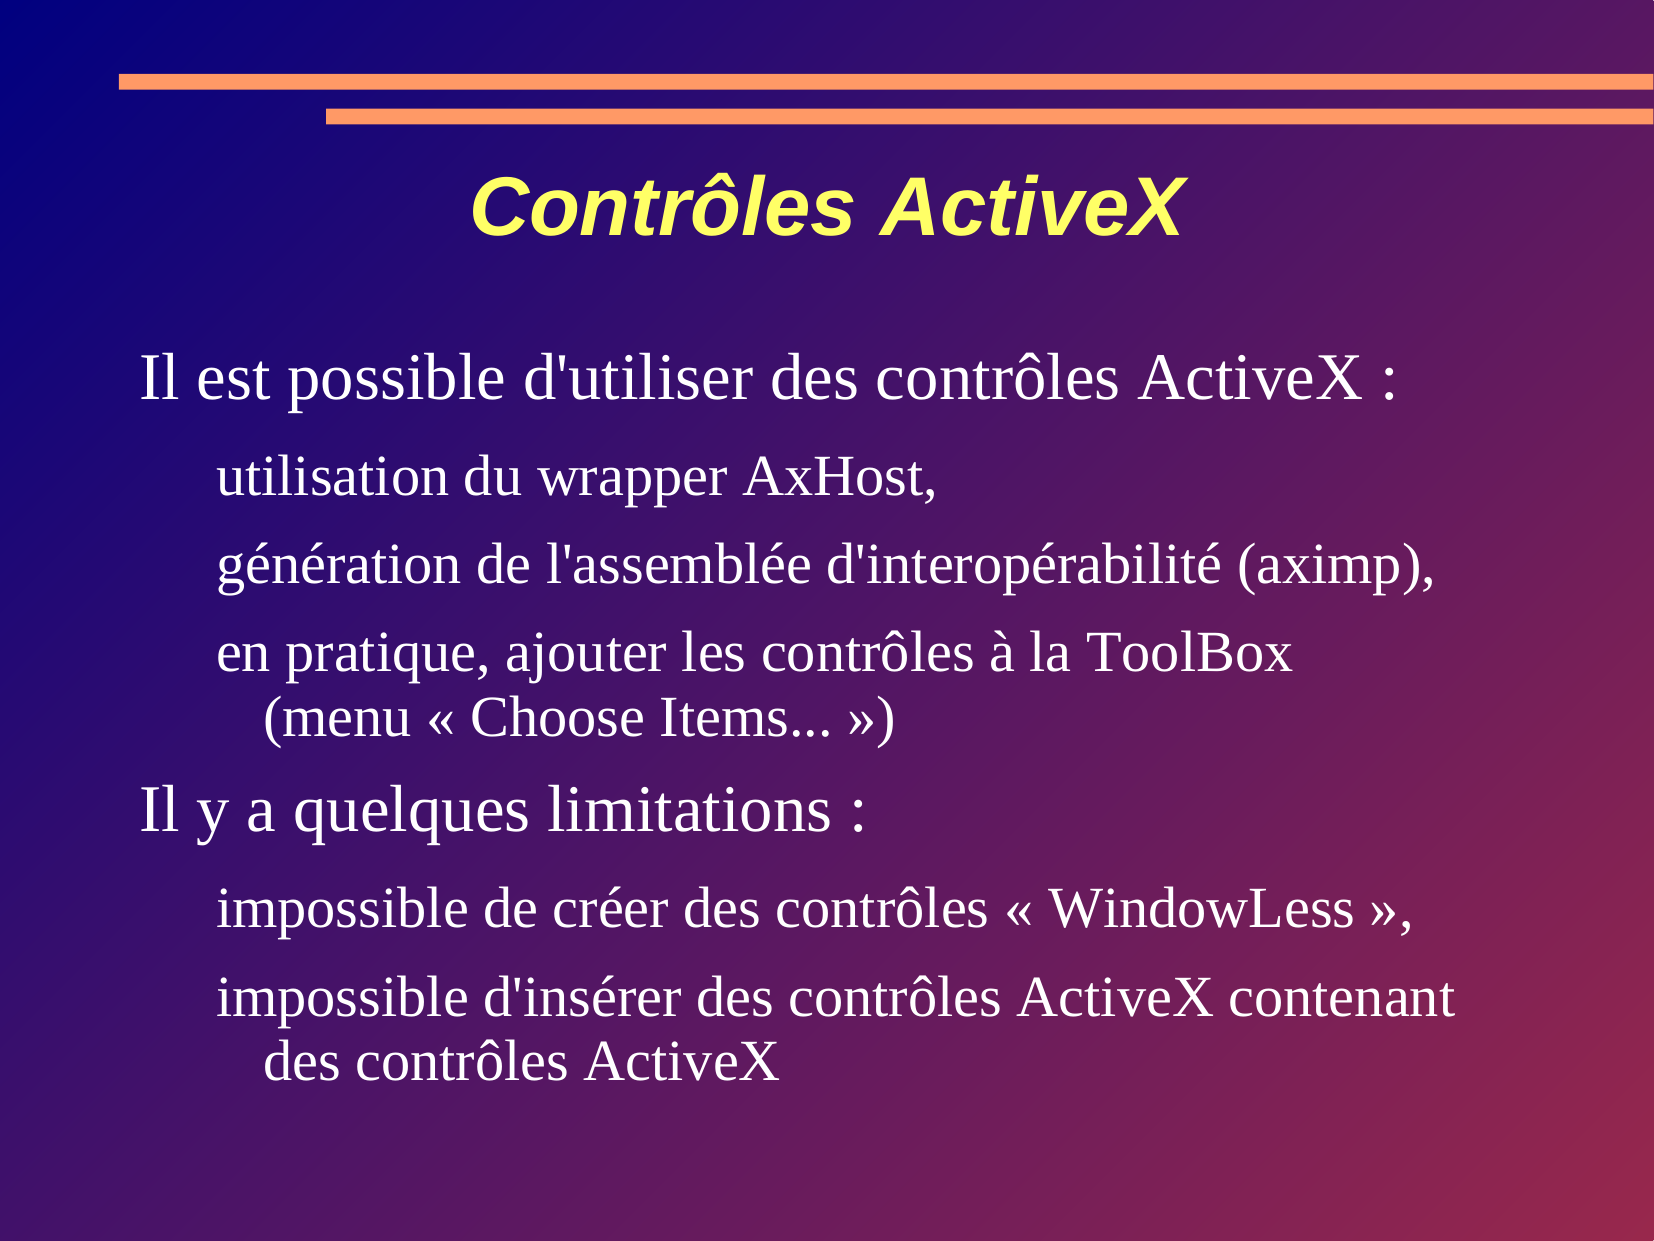

# Contrôles ActiveX
Il est possible d'utiliser des contrôles ActiveX :
utilisation du wrapper AxHost,
génération de l'assemblée d'interopérabilité (aximp),
en pratique, ajouter les contrôles à la ToolBox
(menu « Choose Items... »)
Il y a quelques limitations :
impossible de créer des contrôles « WindowLess »,
impossible d'insérer des contrôles ActiveX contenant des contrôles ActiveX